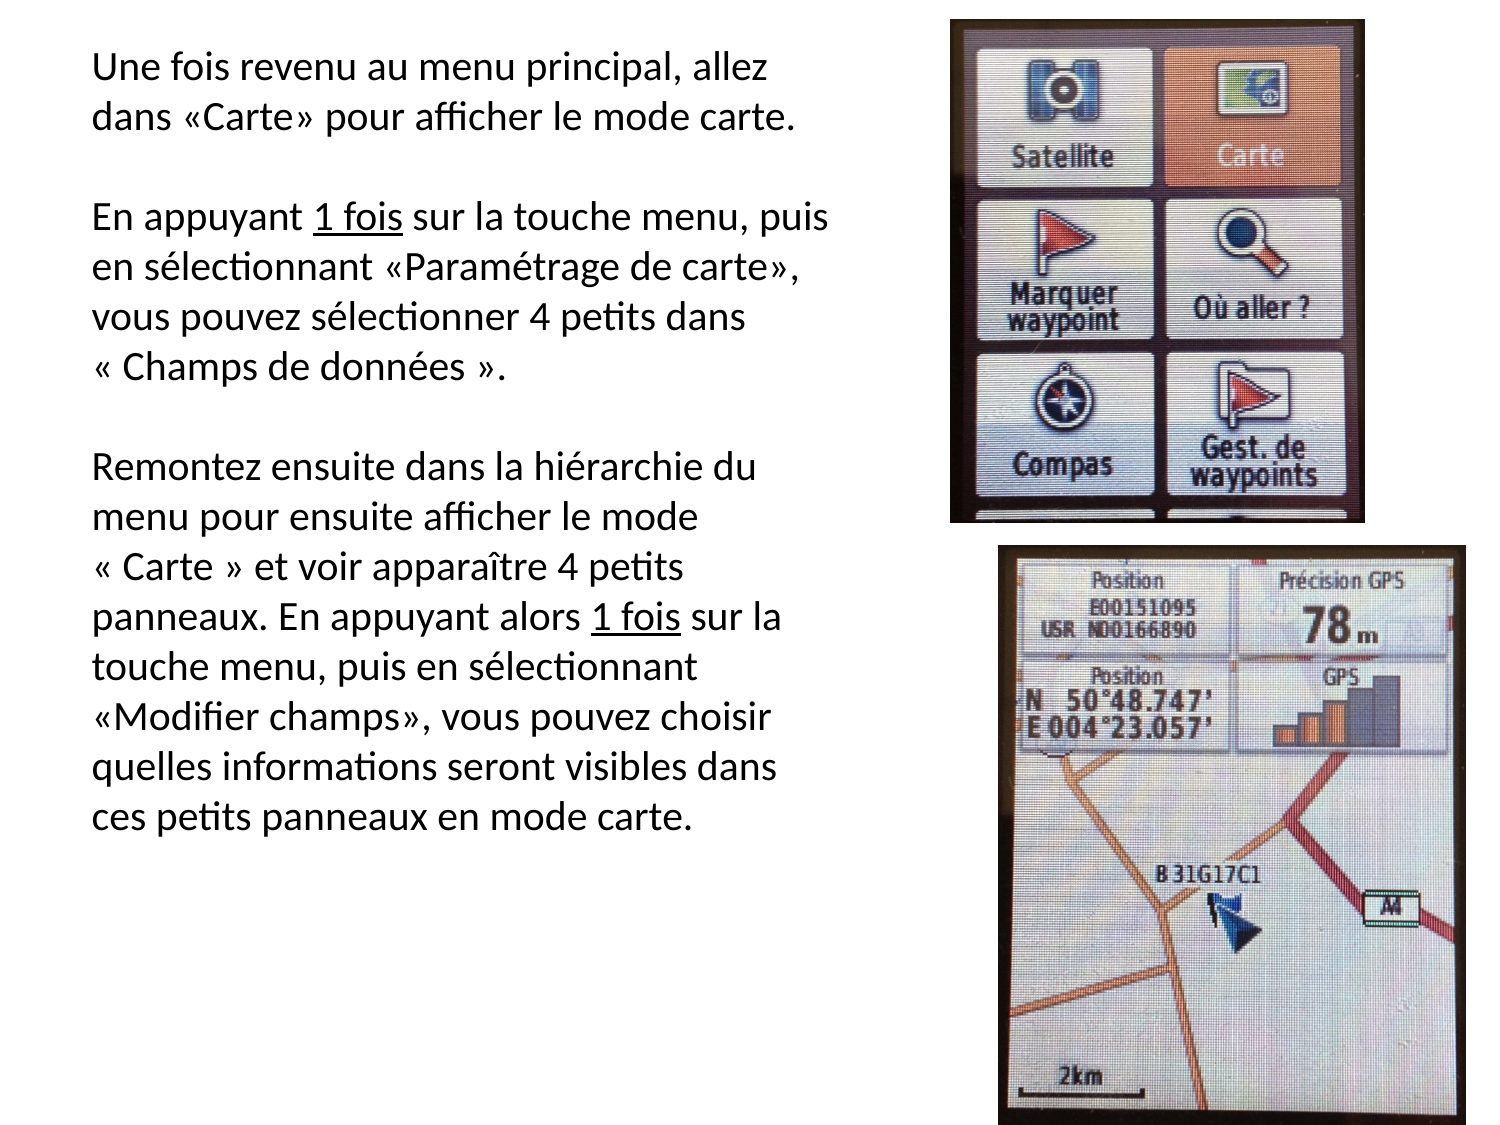

Une fois revenu au menu principal, allez dans «Carte» pour afficher le mode carte.
En appuyant 1 fois sur la touche menu, puis en sélectionnant «Paramétrage de carte», vous pouvez sélectionner 4 petits dans « Champs de données ».
Remontez ensuite dans la hiérarchie du menu pour ensuite afficher le mode « Carte » et voir apparaître 4 petits panneaux. En appuyant alors 1 fois sur la touche menu, puis en sélectionnant «Modifier champs», vous pouvez choisir quelles informations seront visibles dans ces petits panneaux en mode carte.